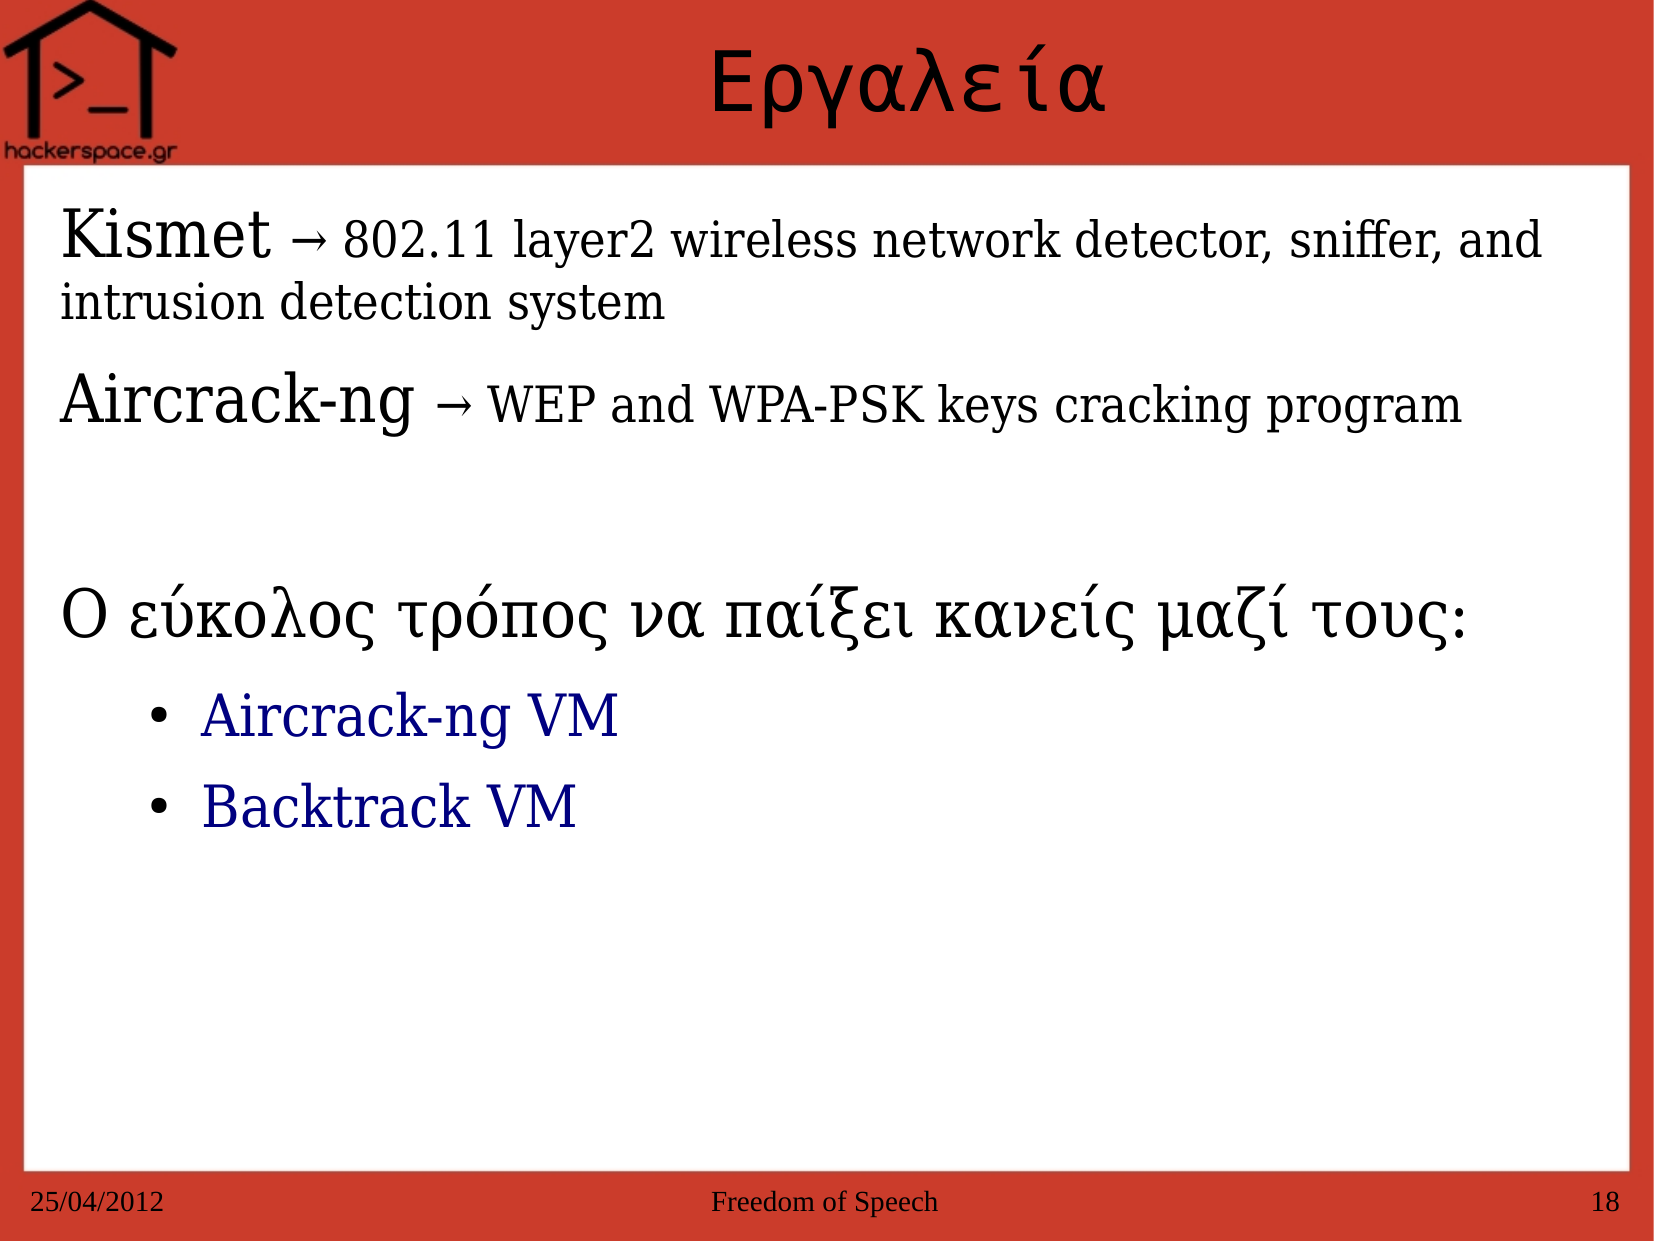

# Εργαλεία
Kismet → 802.11 layer2 wireless network detector, sniffer, and intrusion detection system
Aircrack-ng → WEP and WPA-PSK keys cracking program
Ο εύκολος τρόπος να παίξει κανείς μαζί τους:
Aircrack-ng VM
Backtrack VM
25/04/2012
Freedom of Speech
18